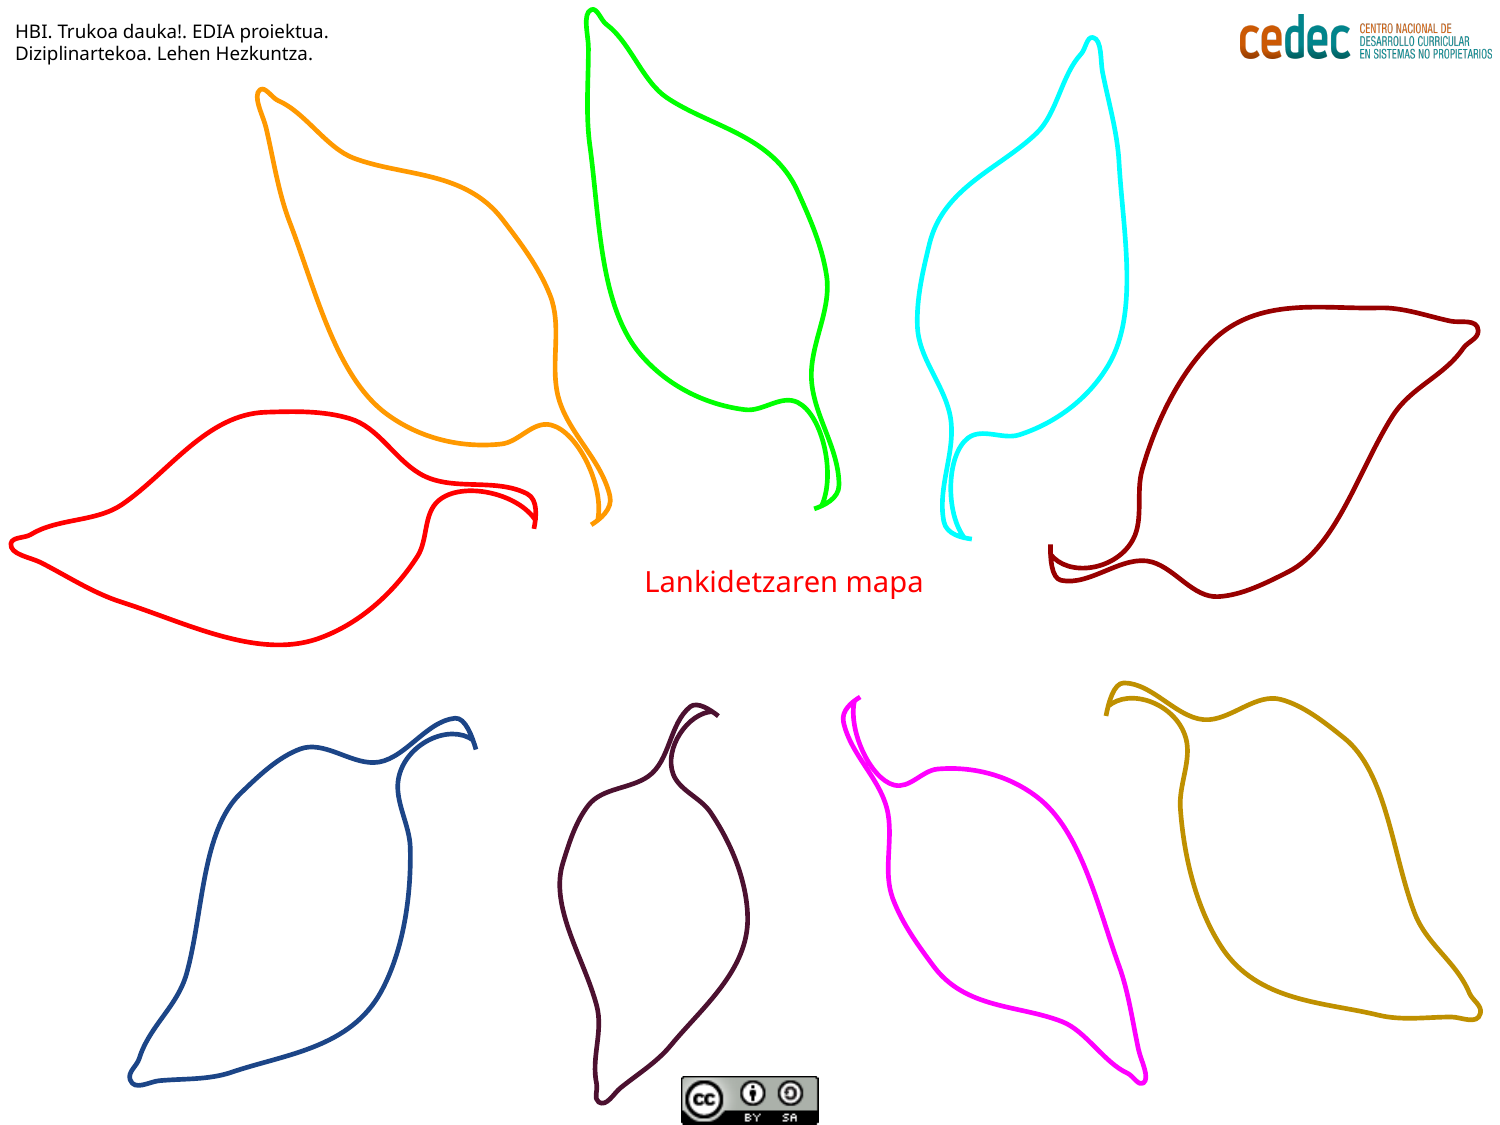

HBI. Trukoa dauka!. EDIA proiektua.
Diziplinartekoa. Lehen Hezkuntza.
Lankidetzaren mapa